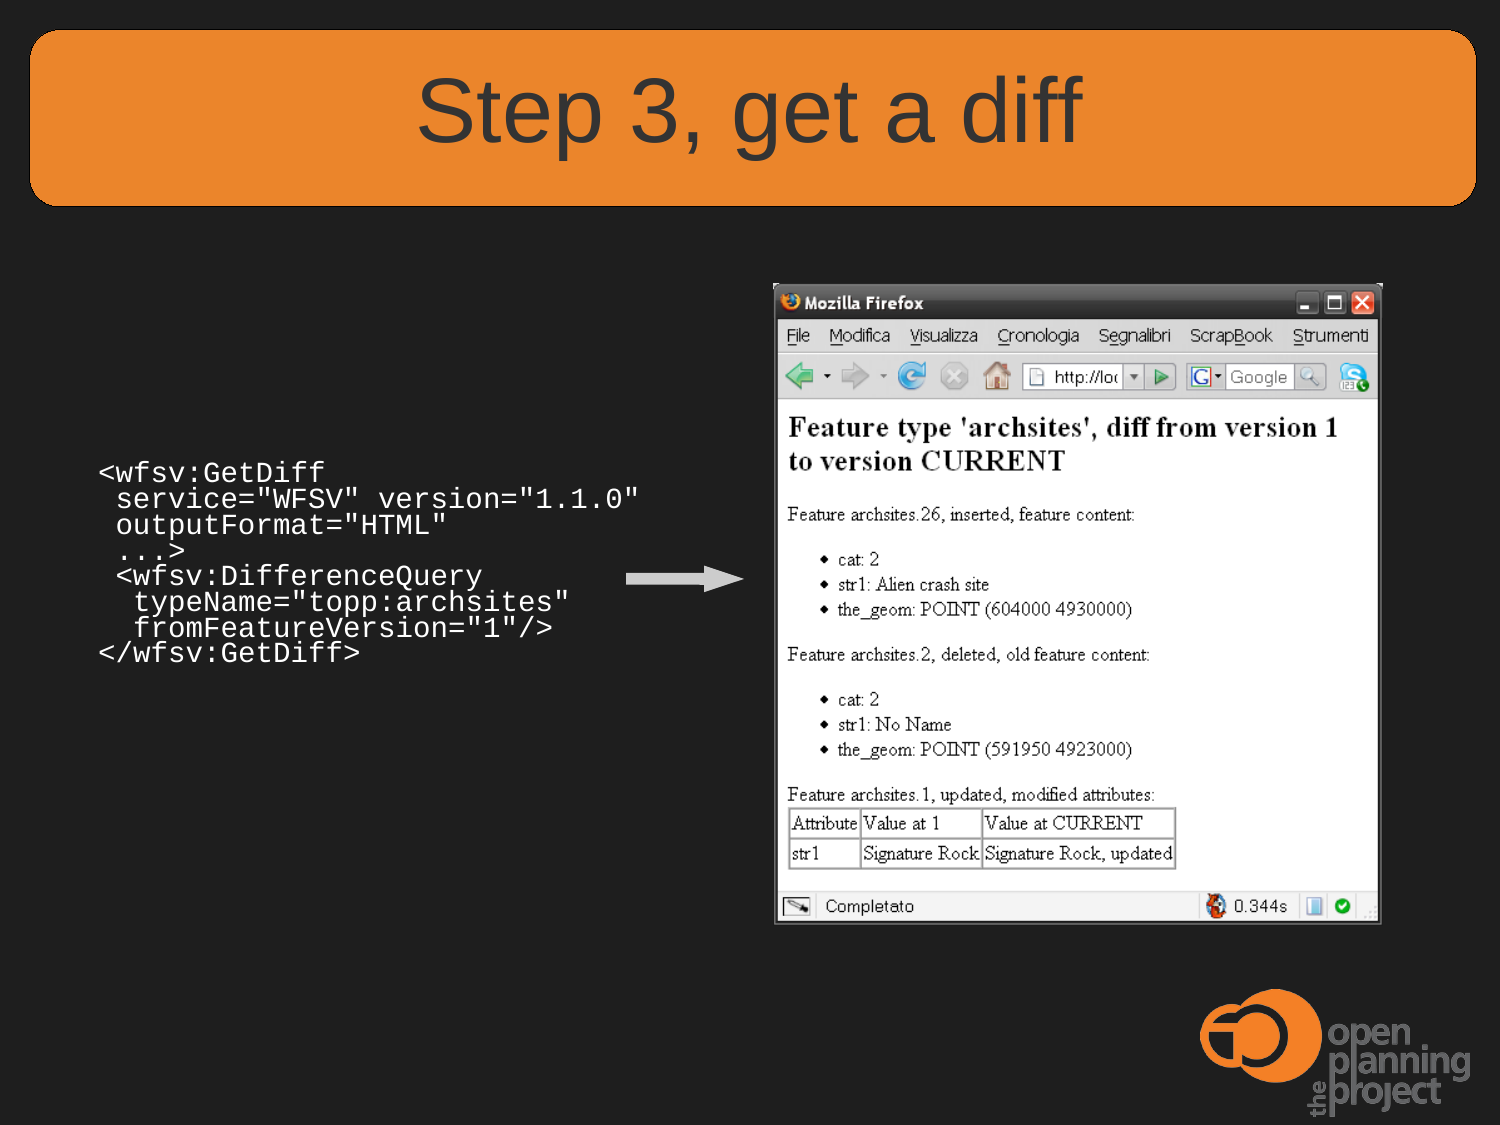

# Step 3, get a diff
<wfsv:GetDiff
 service="WFSV" version="1.1.0"
 outputFormat="HTML"
 ...>
 <wfsv:DifferenceQuery
 typeName="topp:archsites"
 fromFeatureVersion="1"/>
</wfsv:GetDiff>